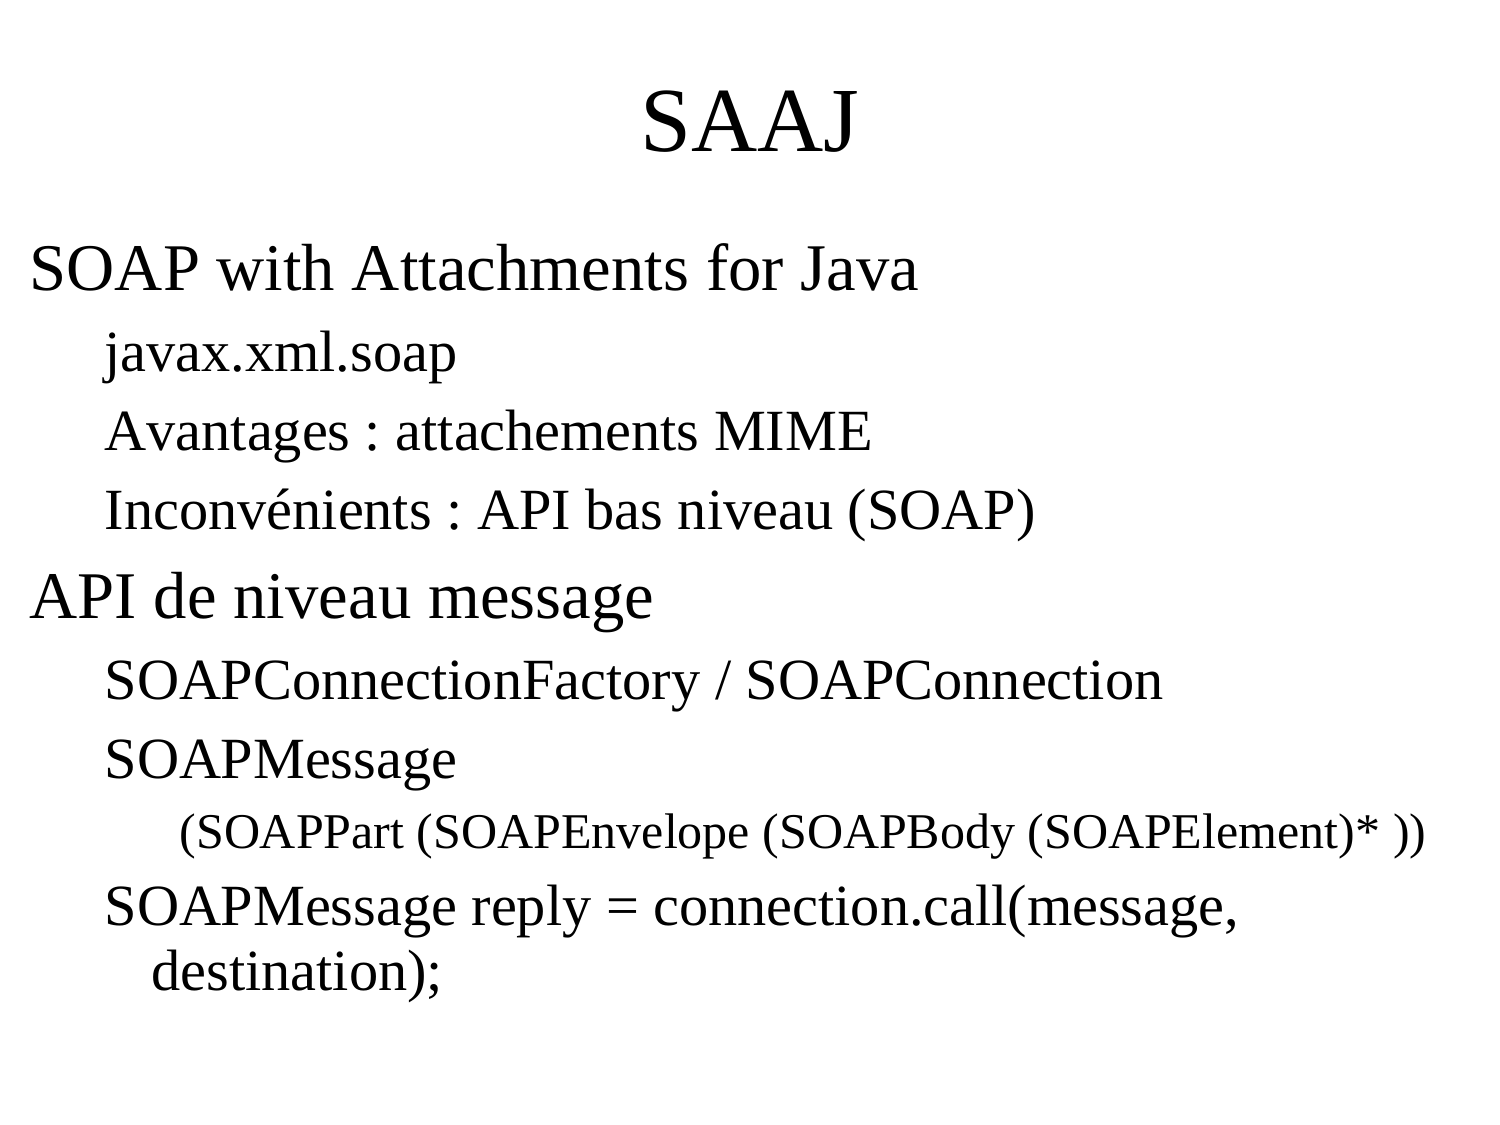

# SAAJ
SOAP with Attachments for Java
javax.xml.soap
Avantages : attachements MIME
Inconvénients : API bas niveau (SOAP)
API de niveau message
SOAPConnectionFactory / SOAPConnection
SOAPMessage
(SOAPPart (SOAPEnvelope (SOAPBody (SOAPElement)* ))
SOAPMessage reply = connection.call(message, destination);